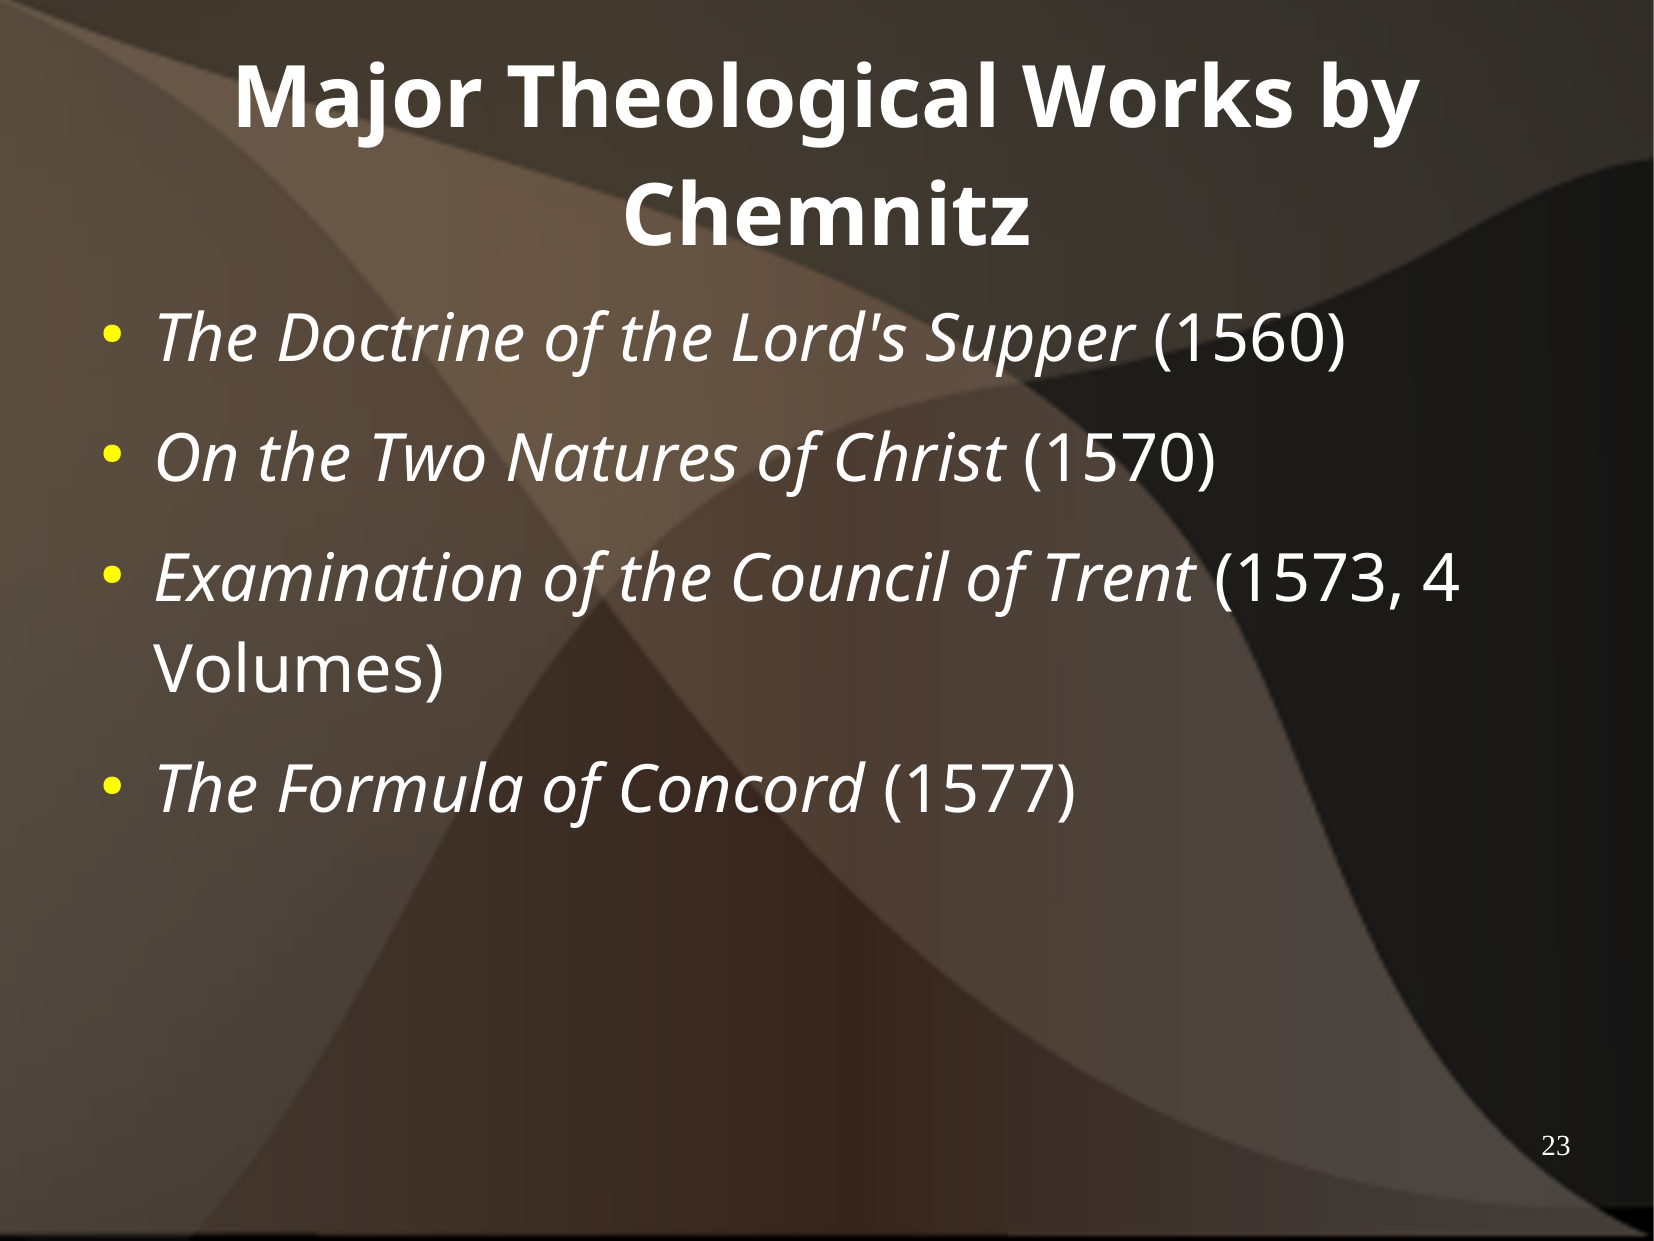

# Major Theological Works by Chemnitz
The Doctrine of the Lord's Supper (1560)
On the Two Natures of Christ (1570)
Examination of the Council of Trent (1573, 4 Volumes)
The Formula of Concord (1577)
23